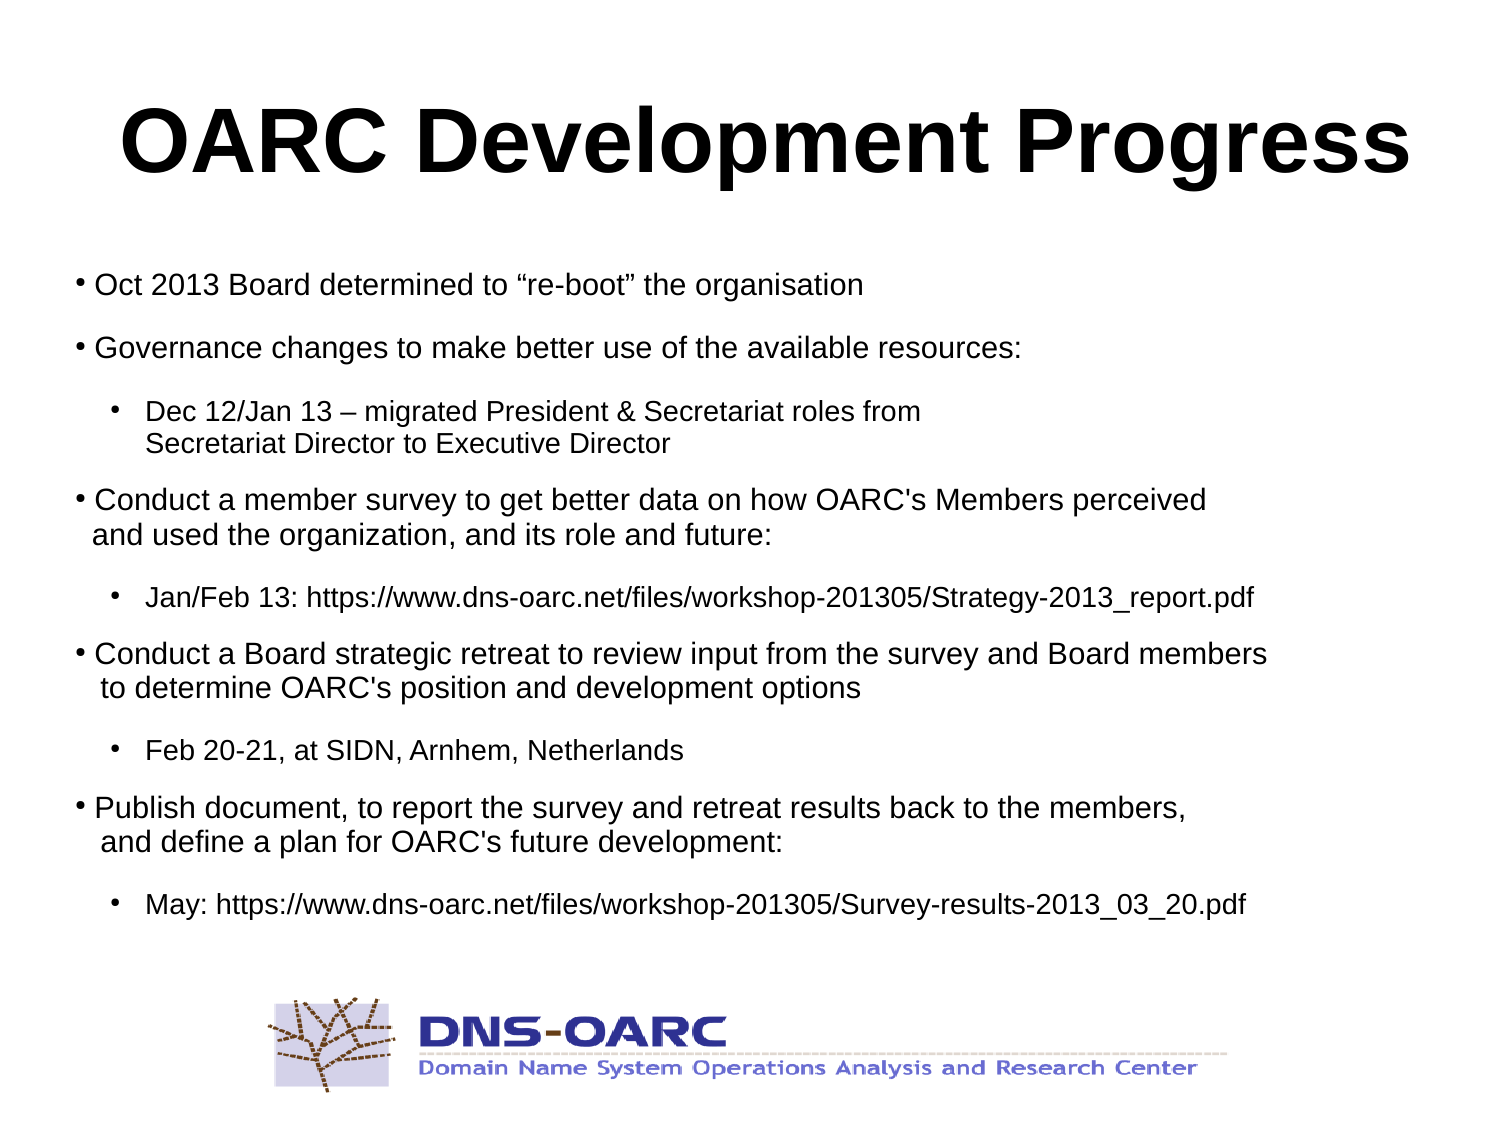

# OARC Development Progress
 Oct 2013 Board determined to “re-boot” the organisation
 Governance changes to make better use of the available resources:
Dec 12/Jan 13 – migrated President & Secretariat roles from
Secretariat Director to Executive Director
 Conduct a member survey to get better data on how OARC's Members perceived
 and used the organization, and its role and future:
Jan/Feb 13: https://www.dns-oarc.net/files/workshop-201305/Strategy-2013_report.pdf
 Conduct a Board strategic retreat to review input from the survey and Board members
 to determine OARC's position and development options
Feb 20-21, at SIDN, Arnhem, Netherlands
 Publish document, to report the survey and retreat results back to the members,
 and define a plan for OARC's future development:
May: https://www.dns-oarc.net/files/workshop-201305/Survey-results-2013_03_20.pdf